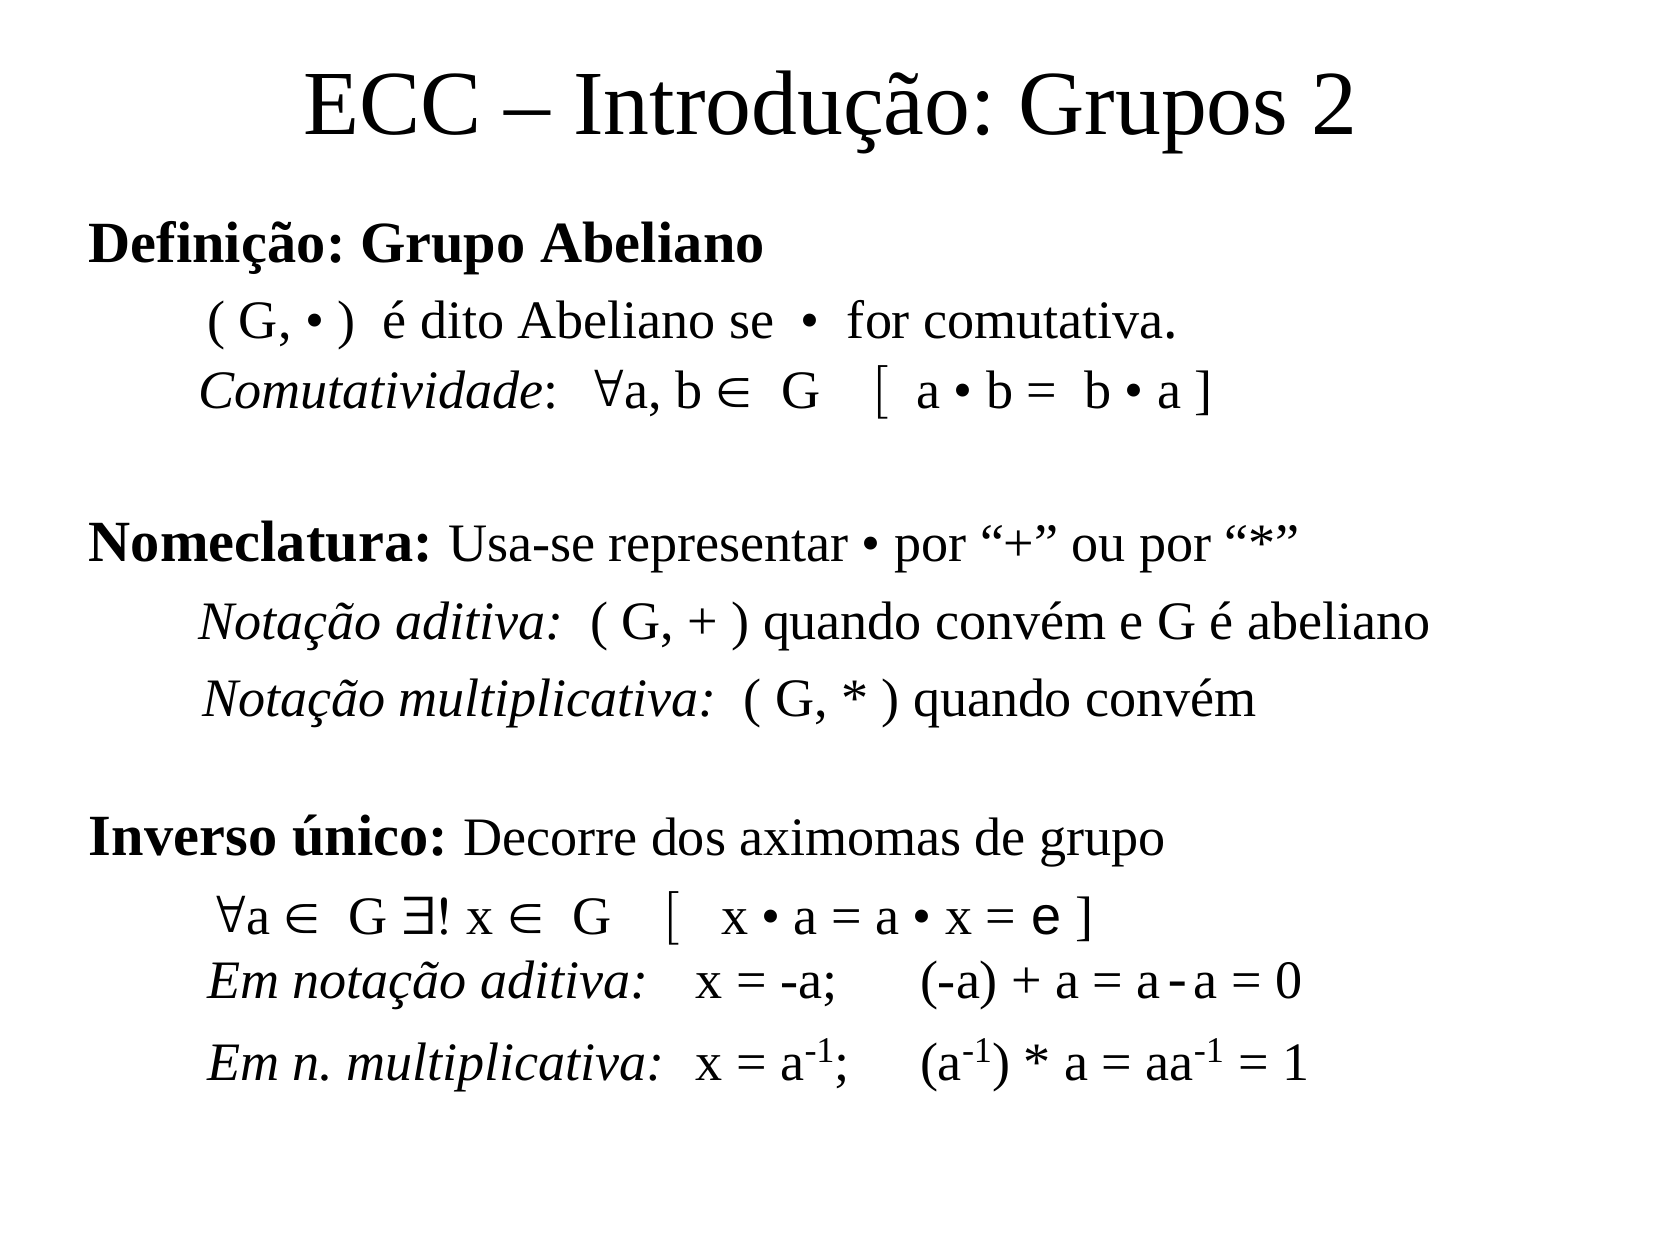

# ECC – Introdução: Grupos 2
Definição: Grupo Abeliano
 	( G, • ) é dito Abeliano se • for comutativa.
Comutatividade: "a, b Î G [ a • b = b • a ]
Nomeclatura: Usa-se representar • por “+” ou por “*”
Notação aditiva: ( G, + ) quando convém e G é abeliano
Notação multiplicativa: ( G, * ) quando convém
Inverso único: Decorre dos aximomas de grupo
	"a Î G $! x Î G [ x • a = a • x = e ]
	Em notação aditiva: 	 x = -a; 	(-a) + a = a-a = 0
	Em n. multiplicativa:	 x = a-1; 	(a-1) * a = aa-1 = 1